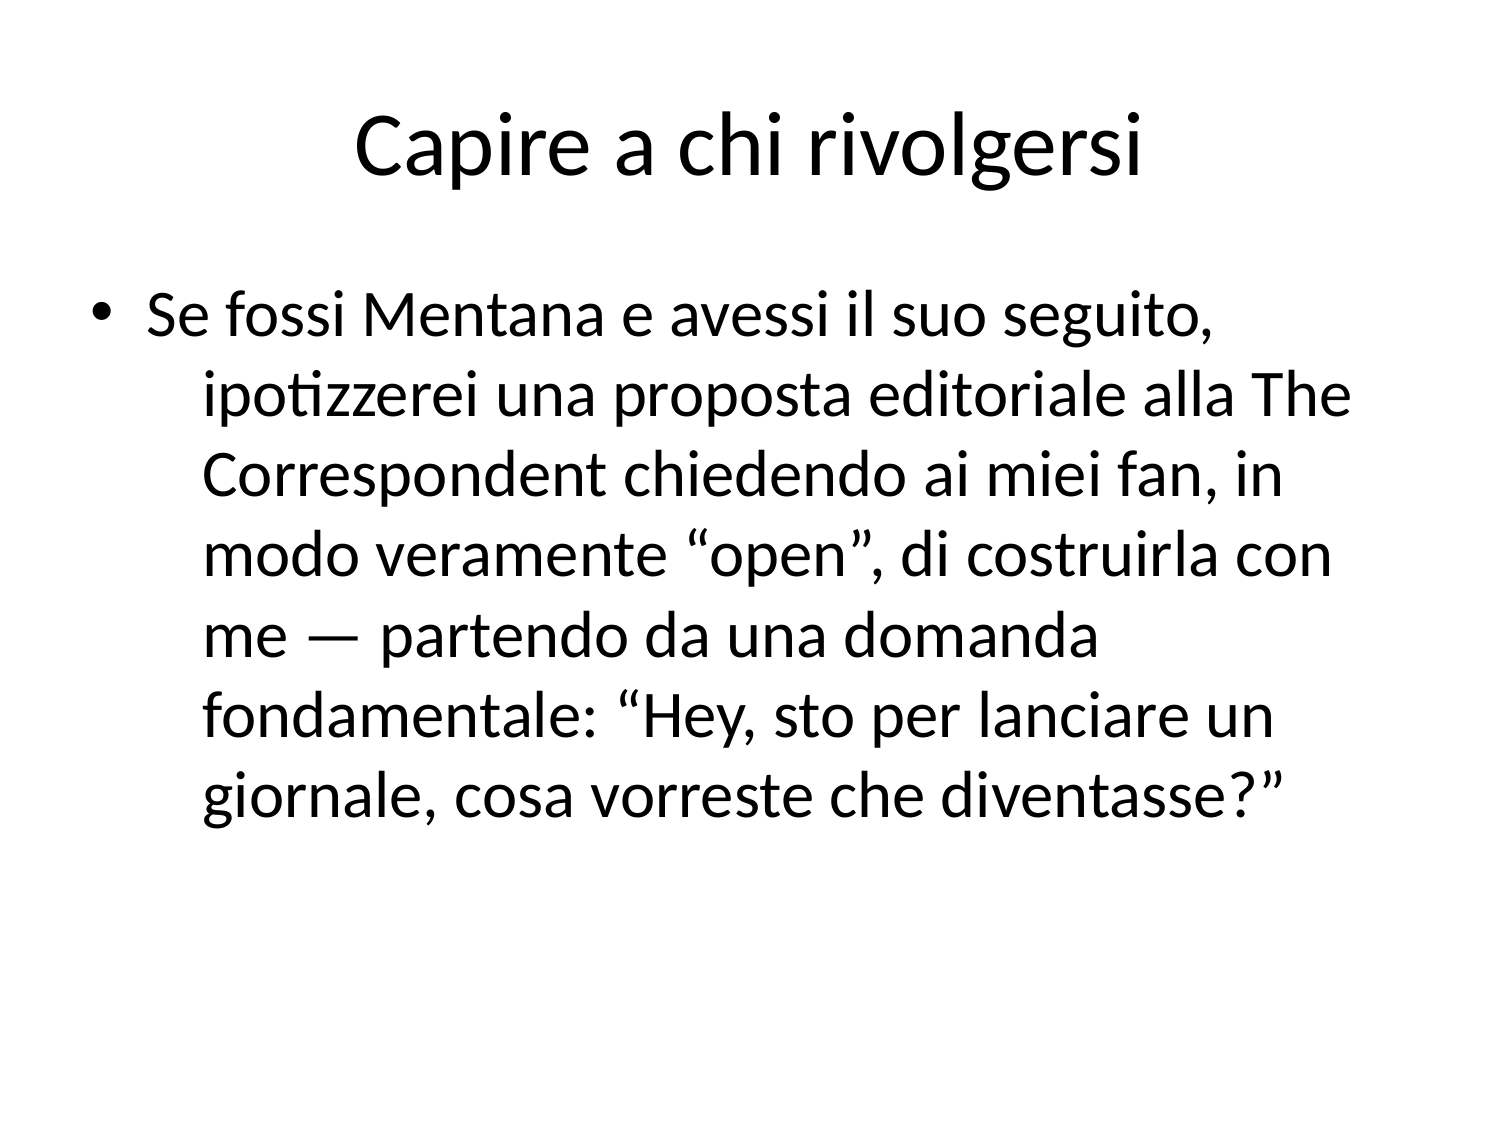

# Capire a chi rivolgersi
Se fossi Mentana e avessi il suo seguito, ipotizzerei una proposta editoriale alla The Correspondent chiedendo ai miei fan, in modo veramente “open”, di costruirla con me — partendo da una domanda fondamentale: “Hey, sto per lanciare un giornale, cosa vorreste che diventasse?”